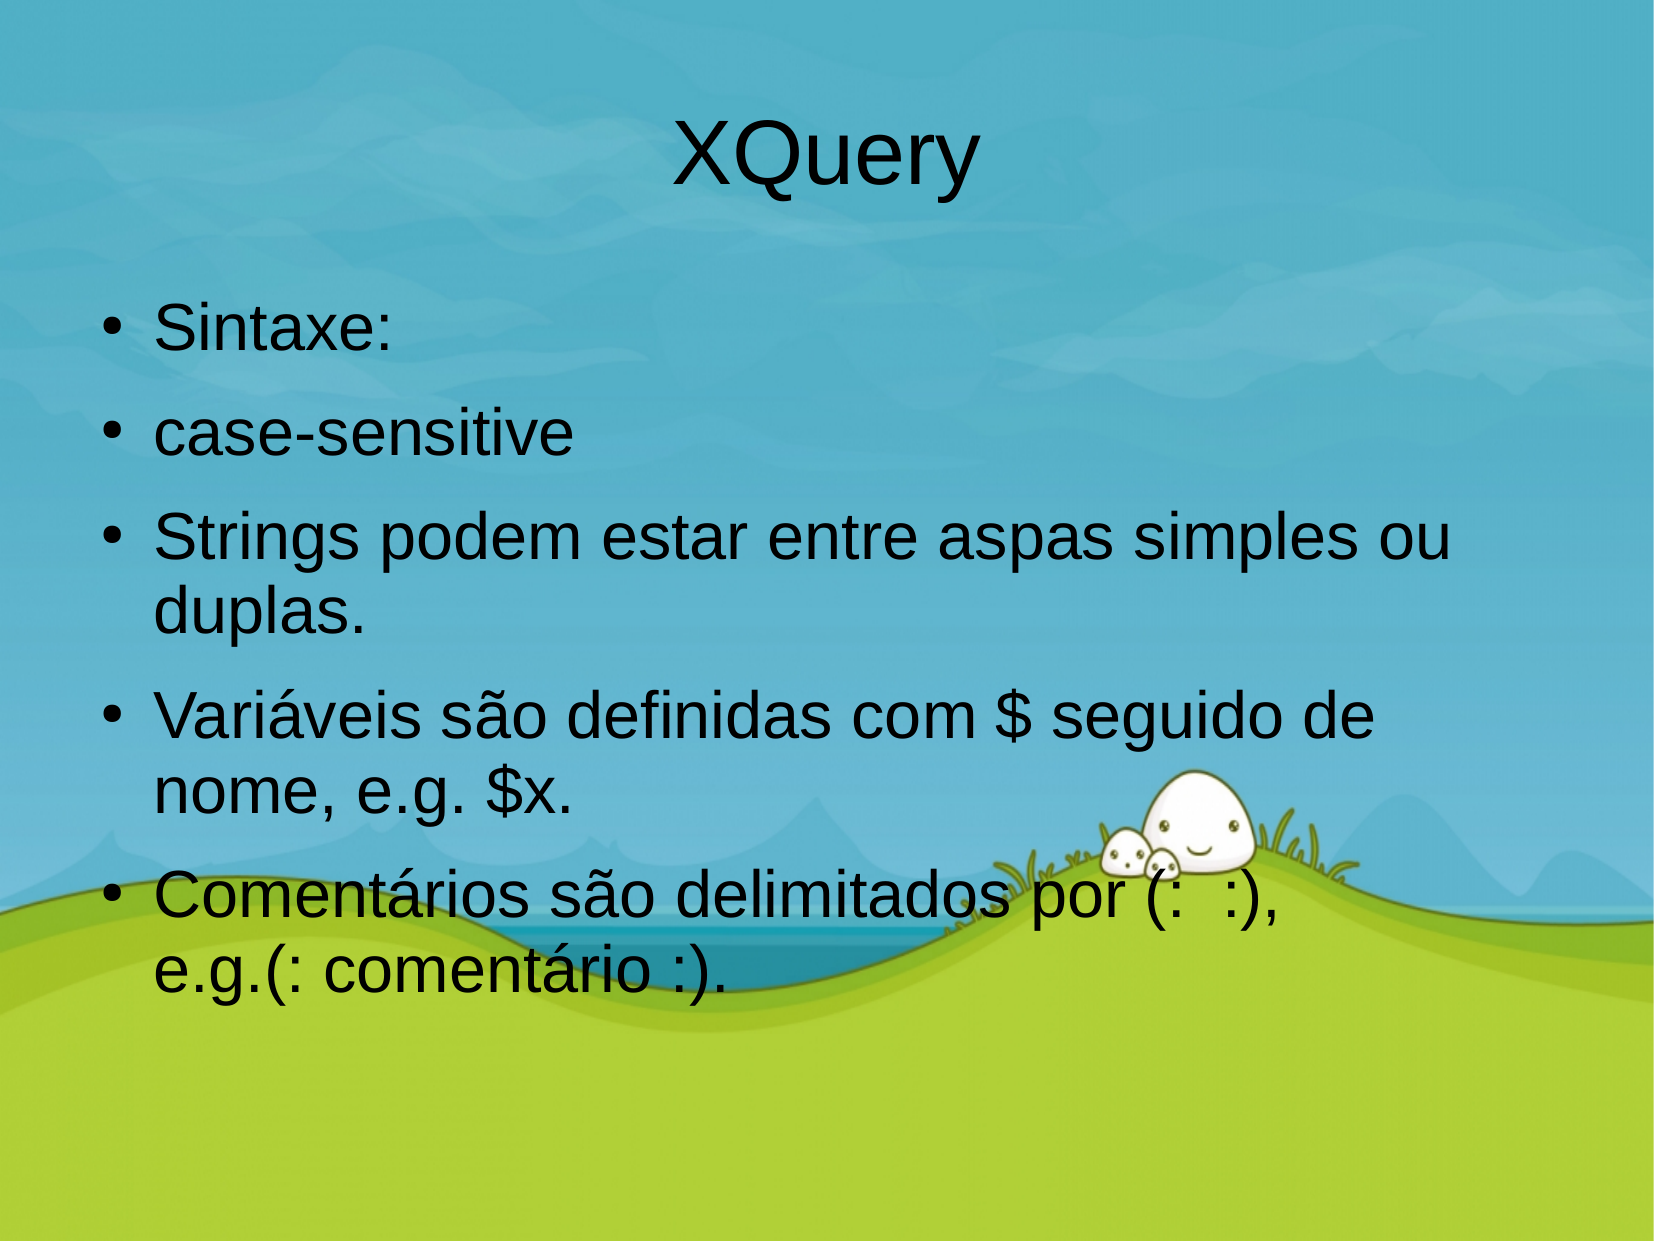

# XQuery
Sintaxe:
case-sensitive
Strings podem estar entre aspas simples ou duplas.
Variáveis são definidas com $ seguido de nome, e.g. $x.
Comentários são delimitados por (: :), e.g.(: comentário :).